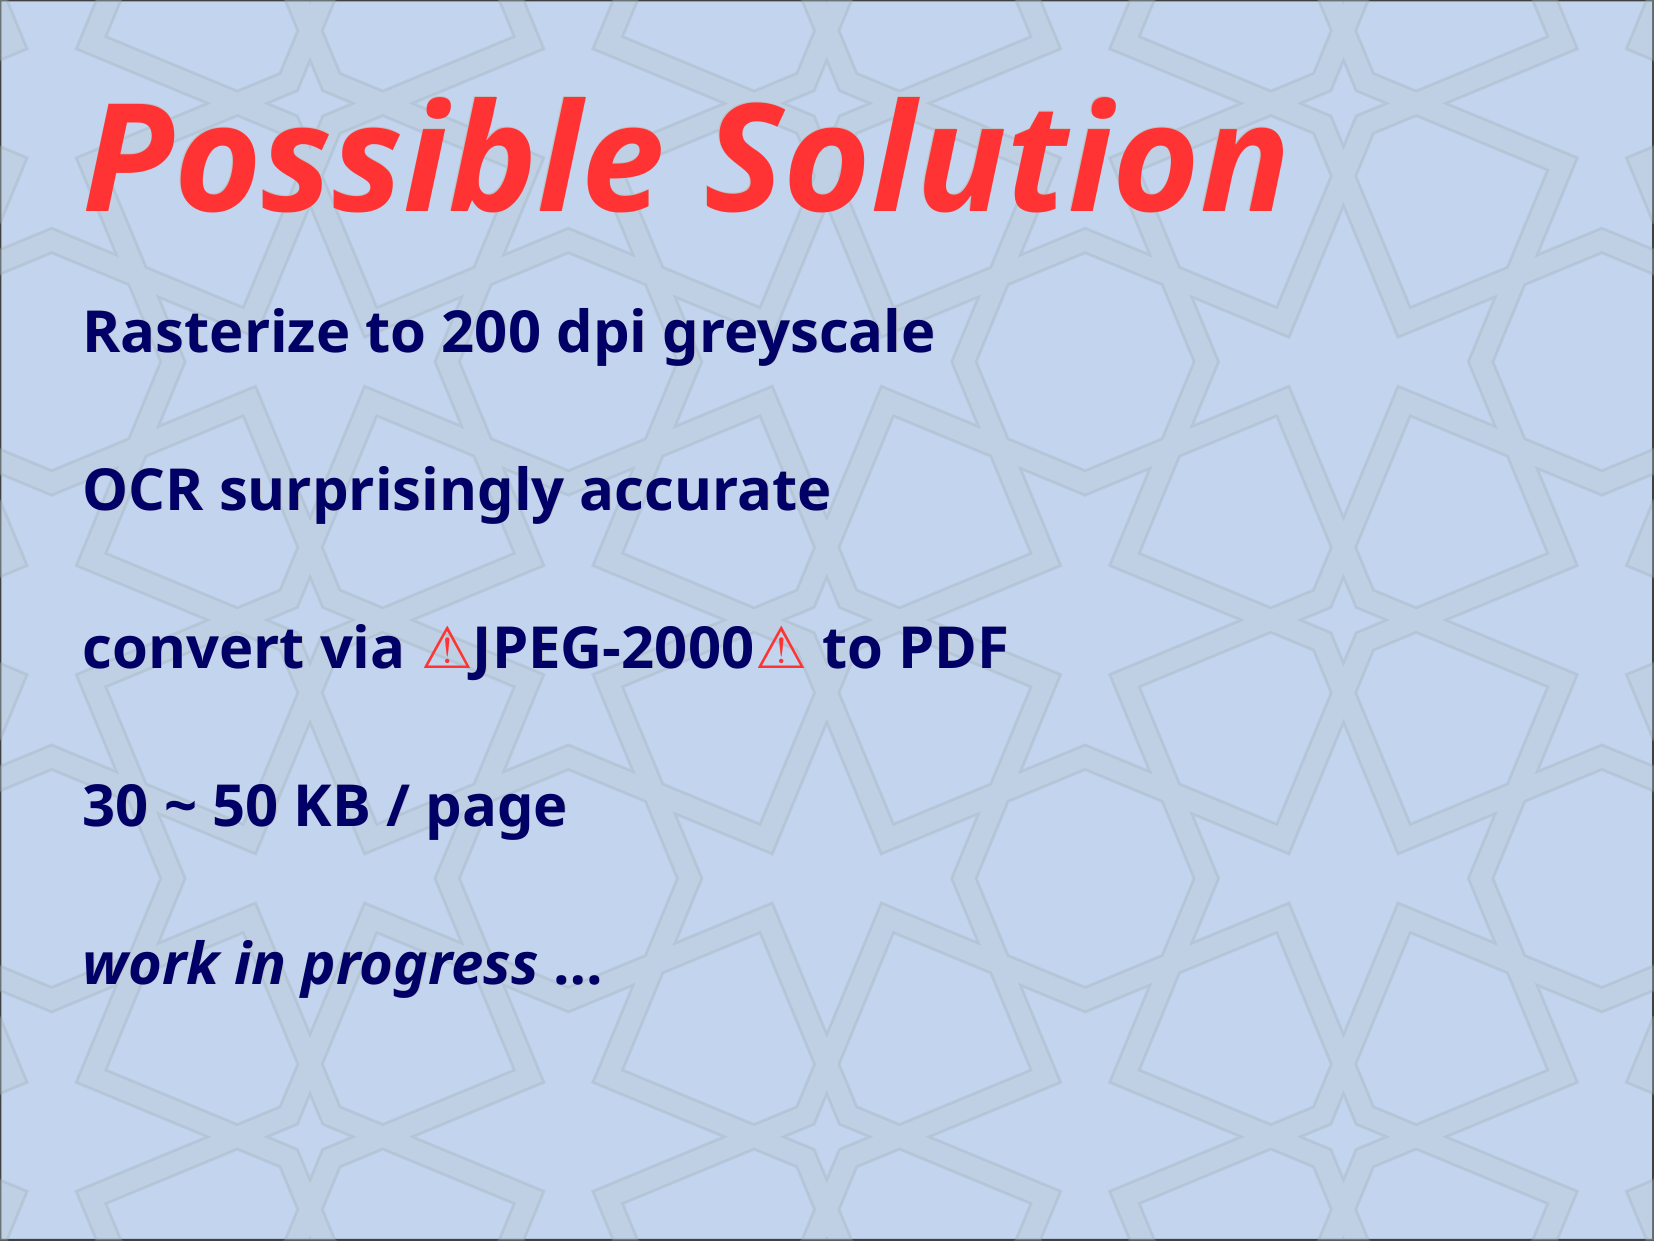

# Possible Solution
Rasterize to 200 dpi greyscale
OCR surprisingly accurate
convert via ⚠JPEG-2000⚠ to PDF
30 ~ 50 KB / page
work in progress …